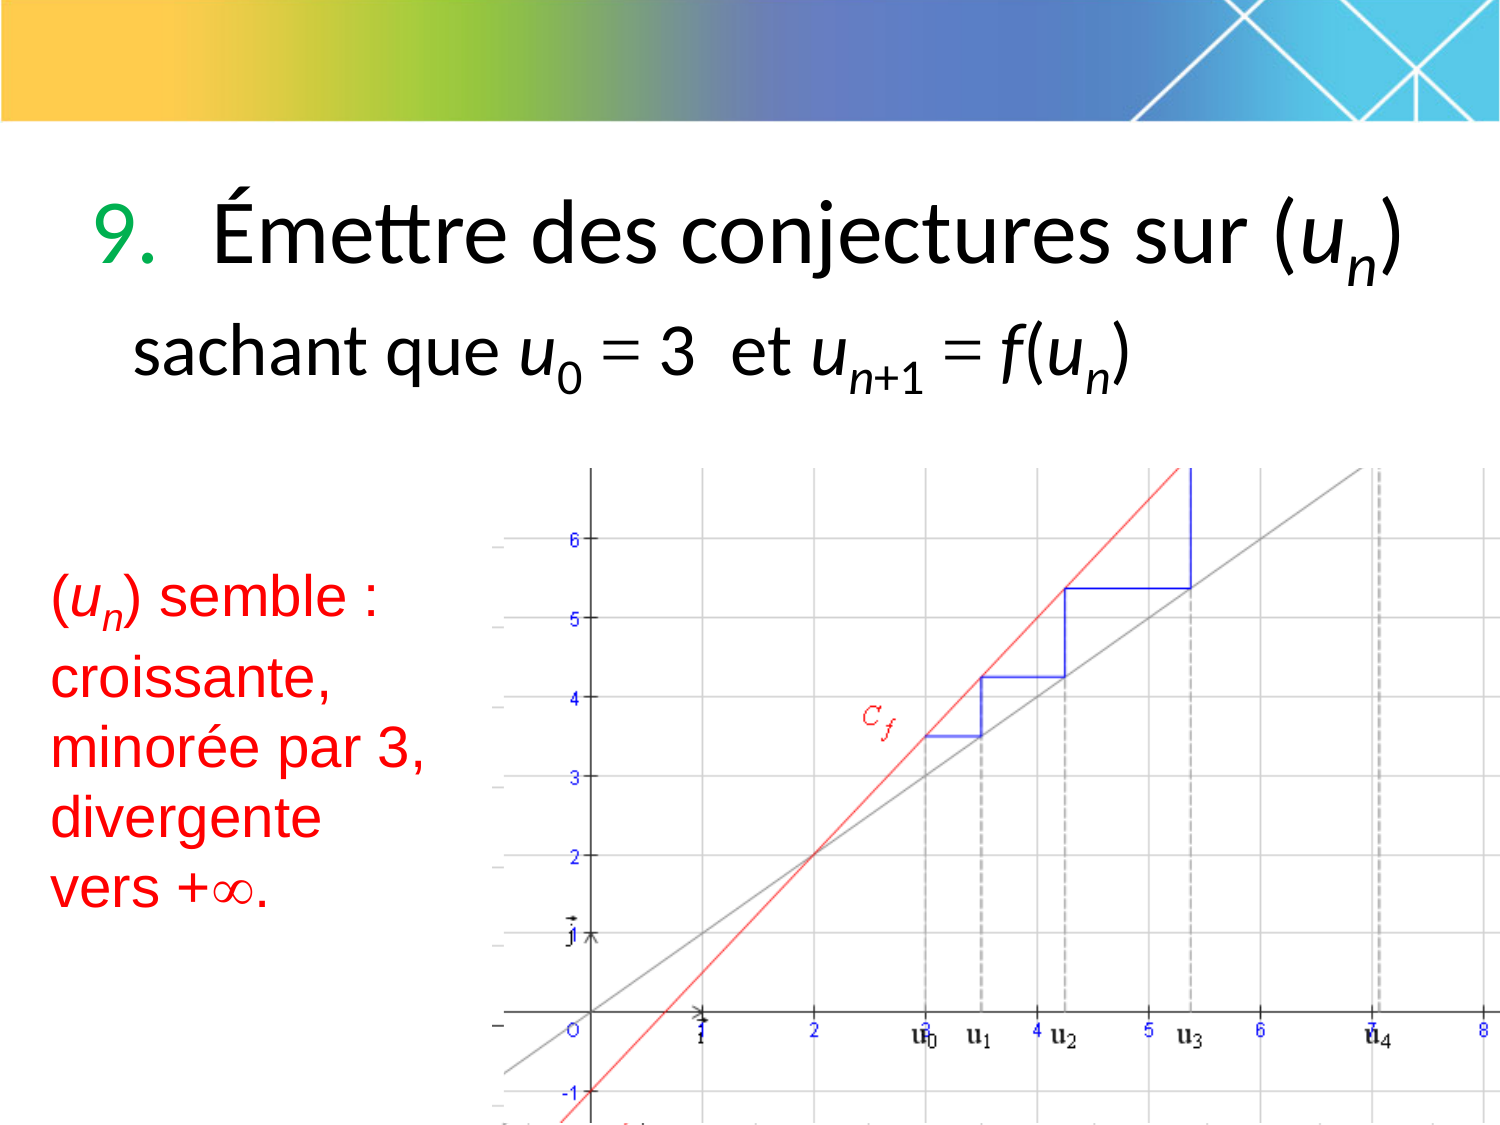

# Émettre des conjectures sur (un)
sachant que u0 = 3 et un+1 = f(un)
(un) semble :
croissante,
minorée par 3,
divergente
vers +.